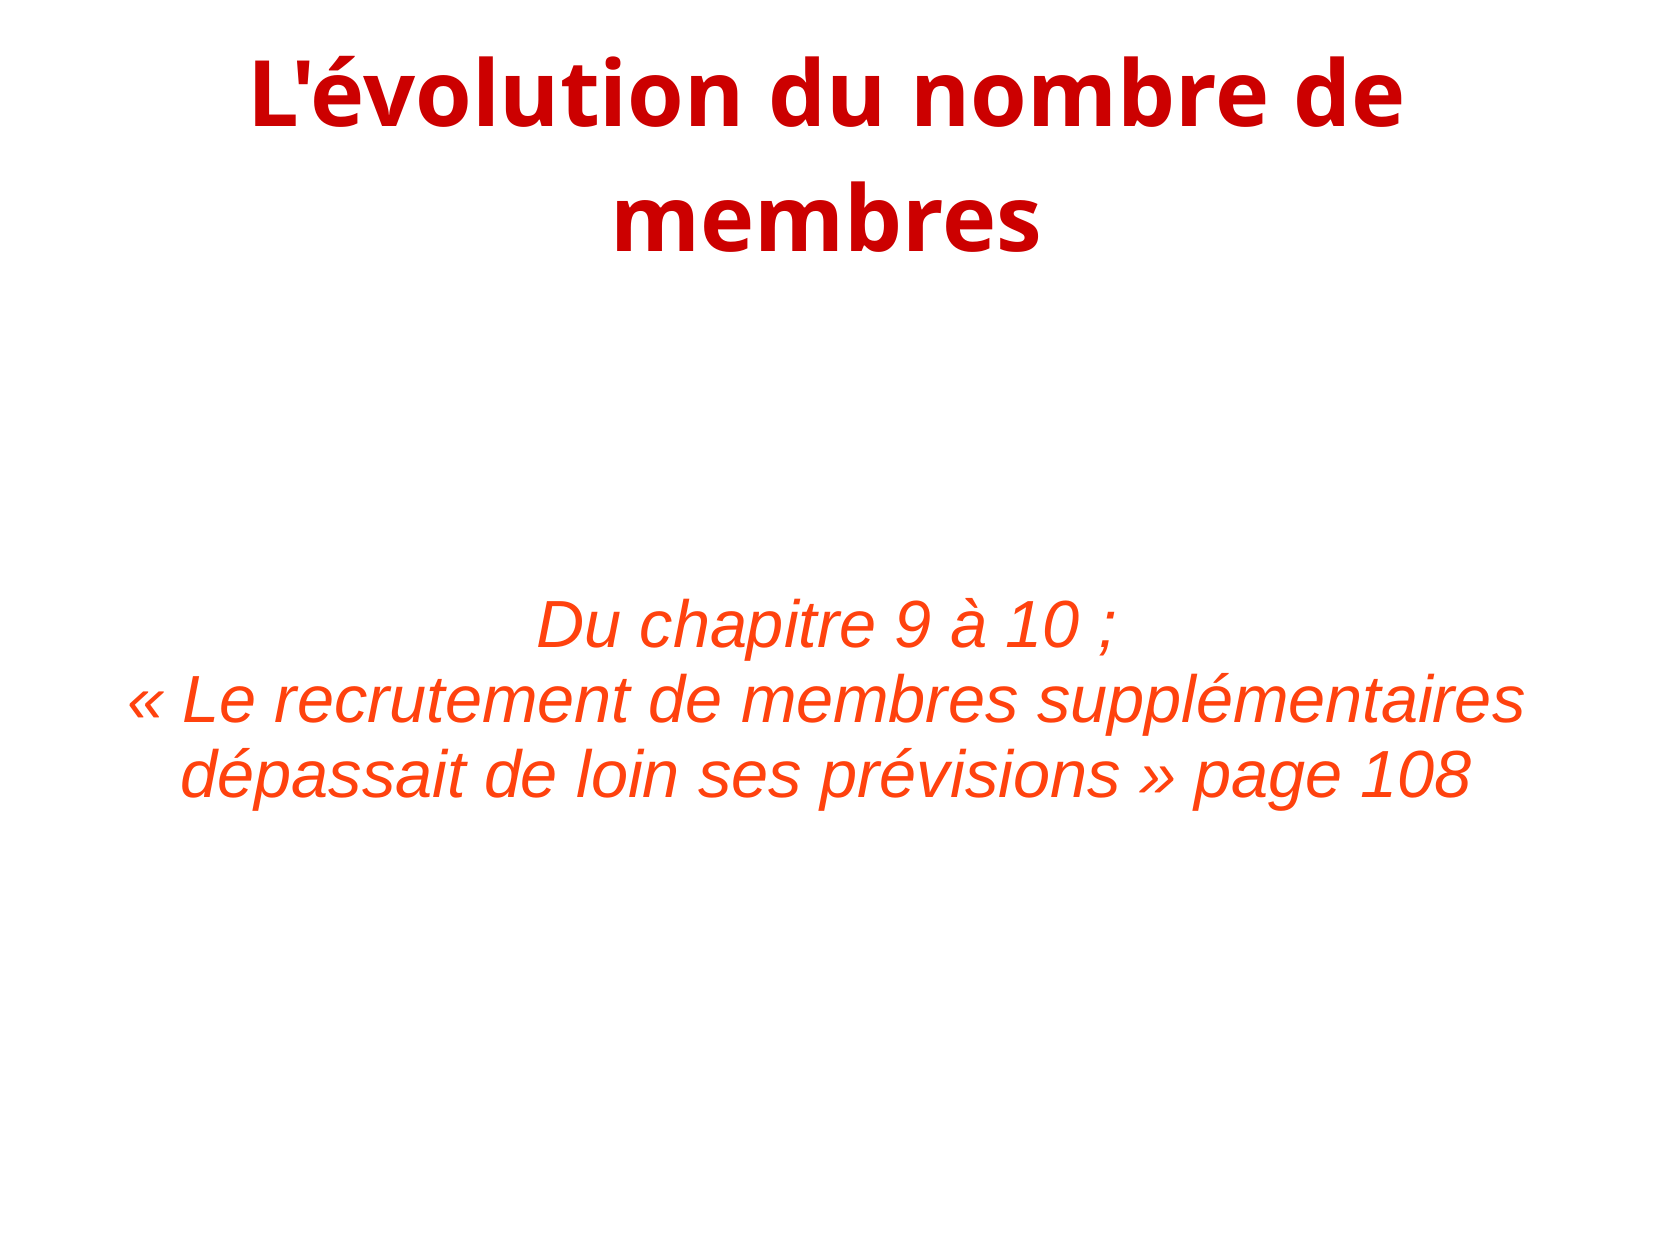

# L'évolution du nombre de membres
Du chapitre 9 à 10 ;
« Le recrutement de membres supplémentaires dépassait de loin ses prévisions » page 108